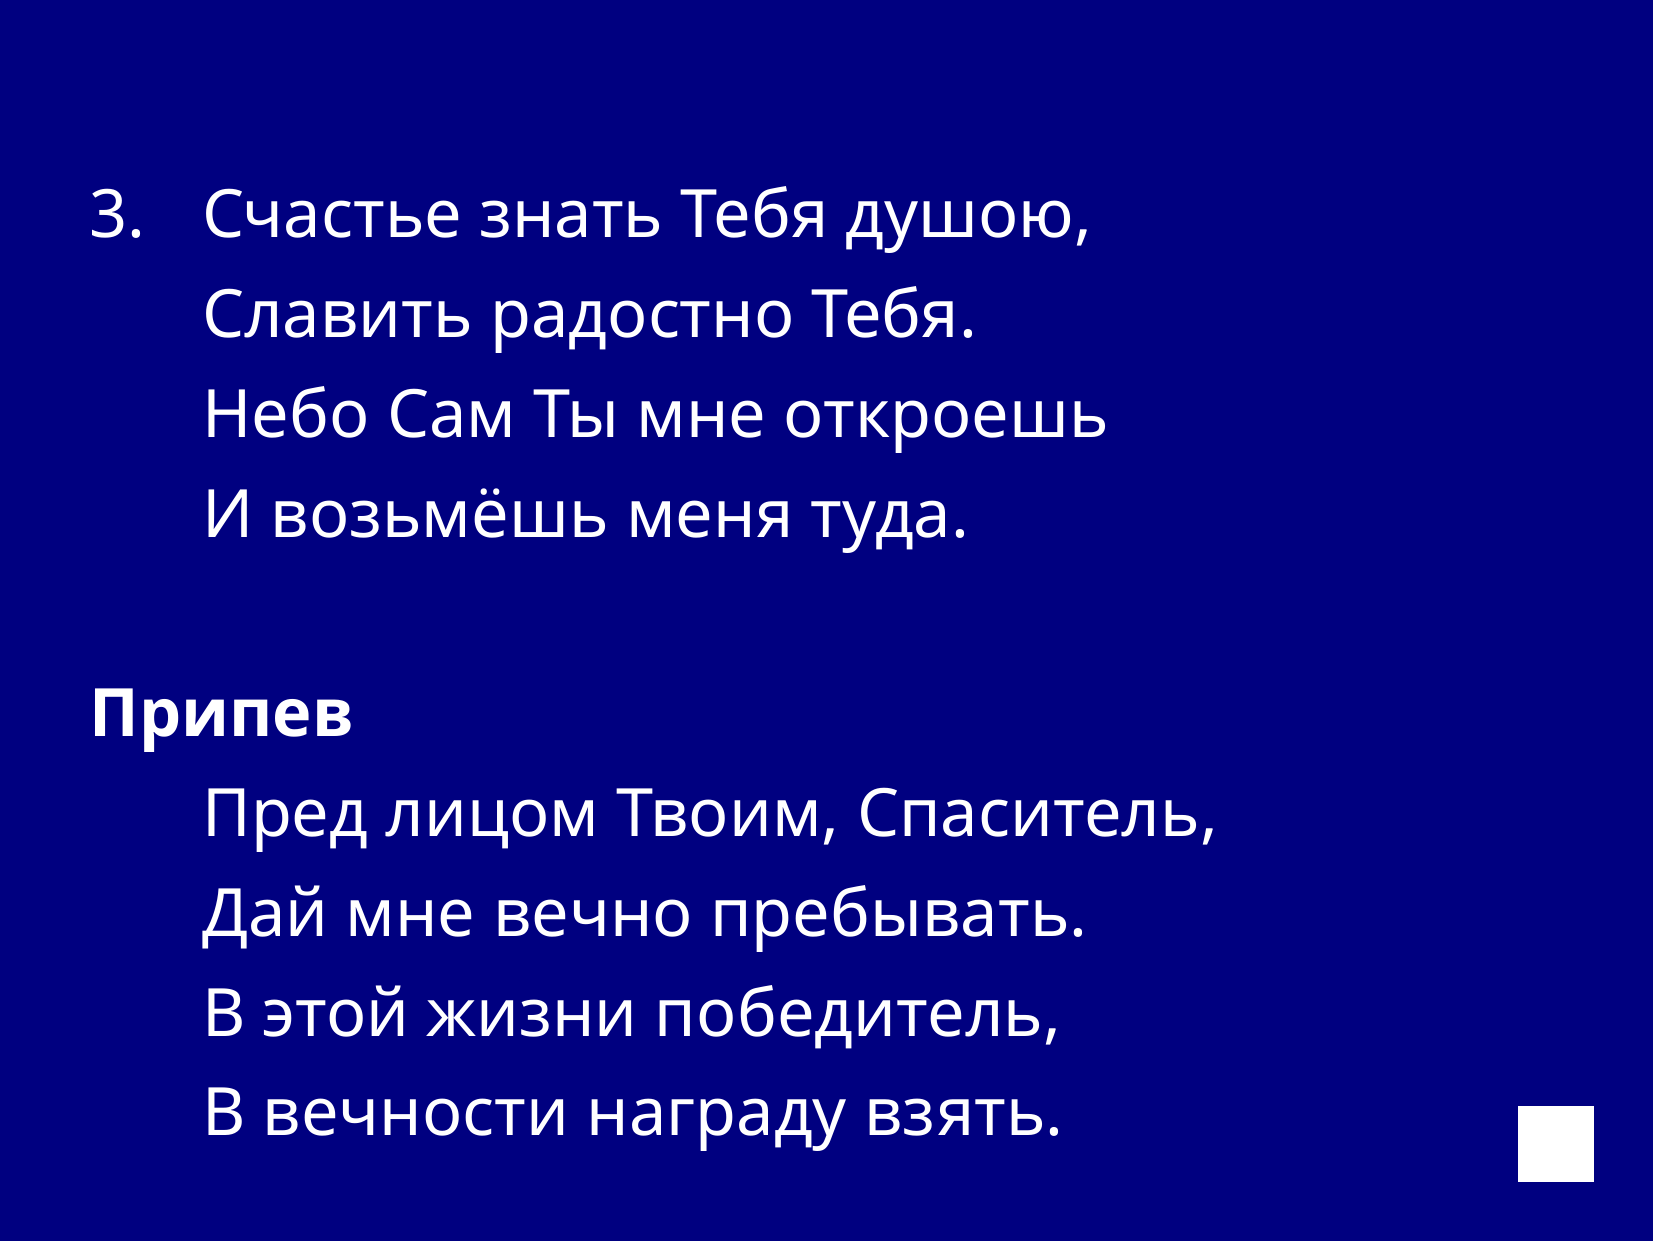

3.	Счастье знать Тебя душою,
	Славить радостно Тебя.
	Небо Сам Ты мне откроешь
	И возьмёшь меня туда.
Припев
	Пред лицом Твоим, Спаситель,
	Дай мне вечно пребывать.
	В этой жизни победитель,
	В вечности награду взять.